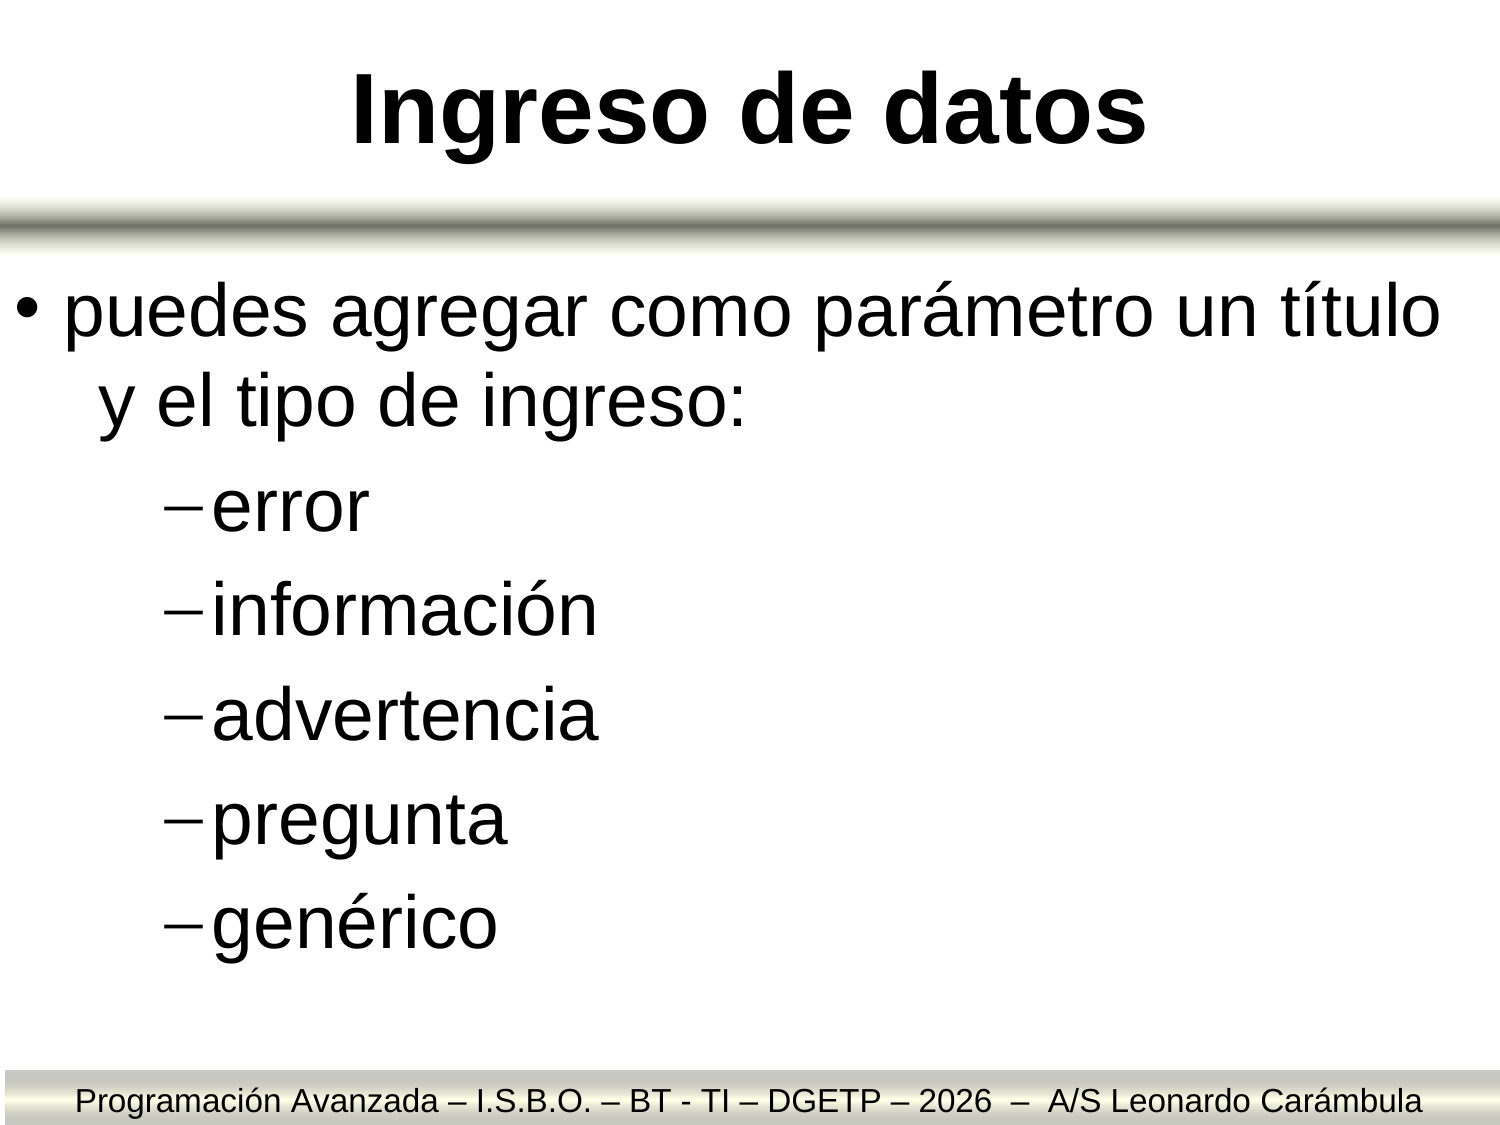

# Ingreso de datos
 puedes agregar como parámetro un título y el tipo de ingreso:
error
información
advertencia
pregunta
genérico